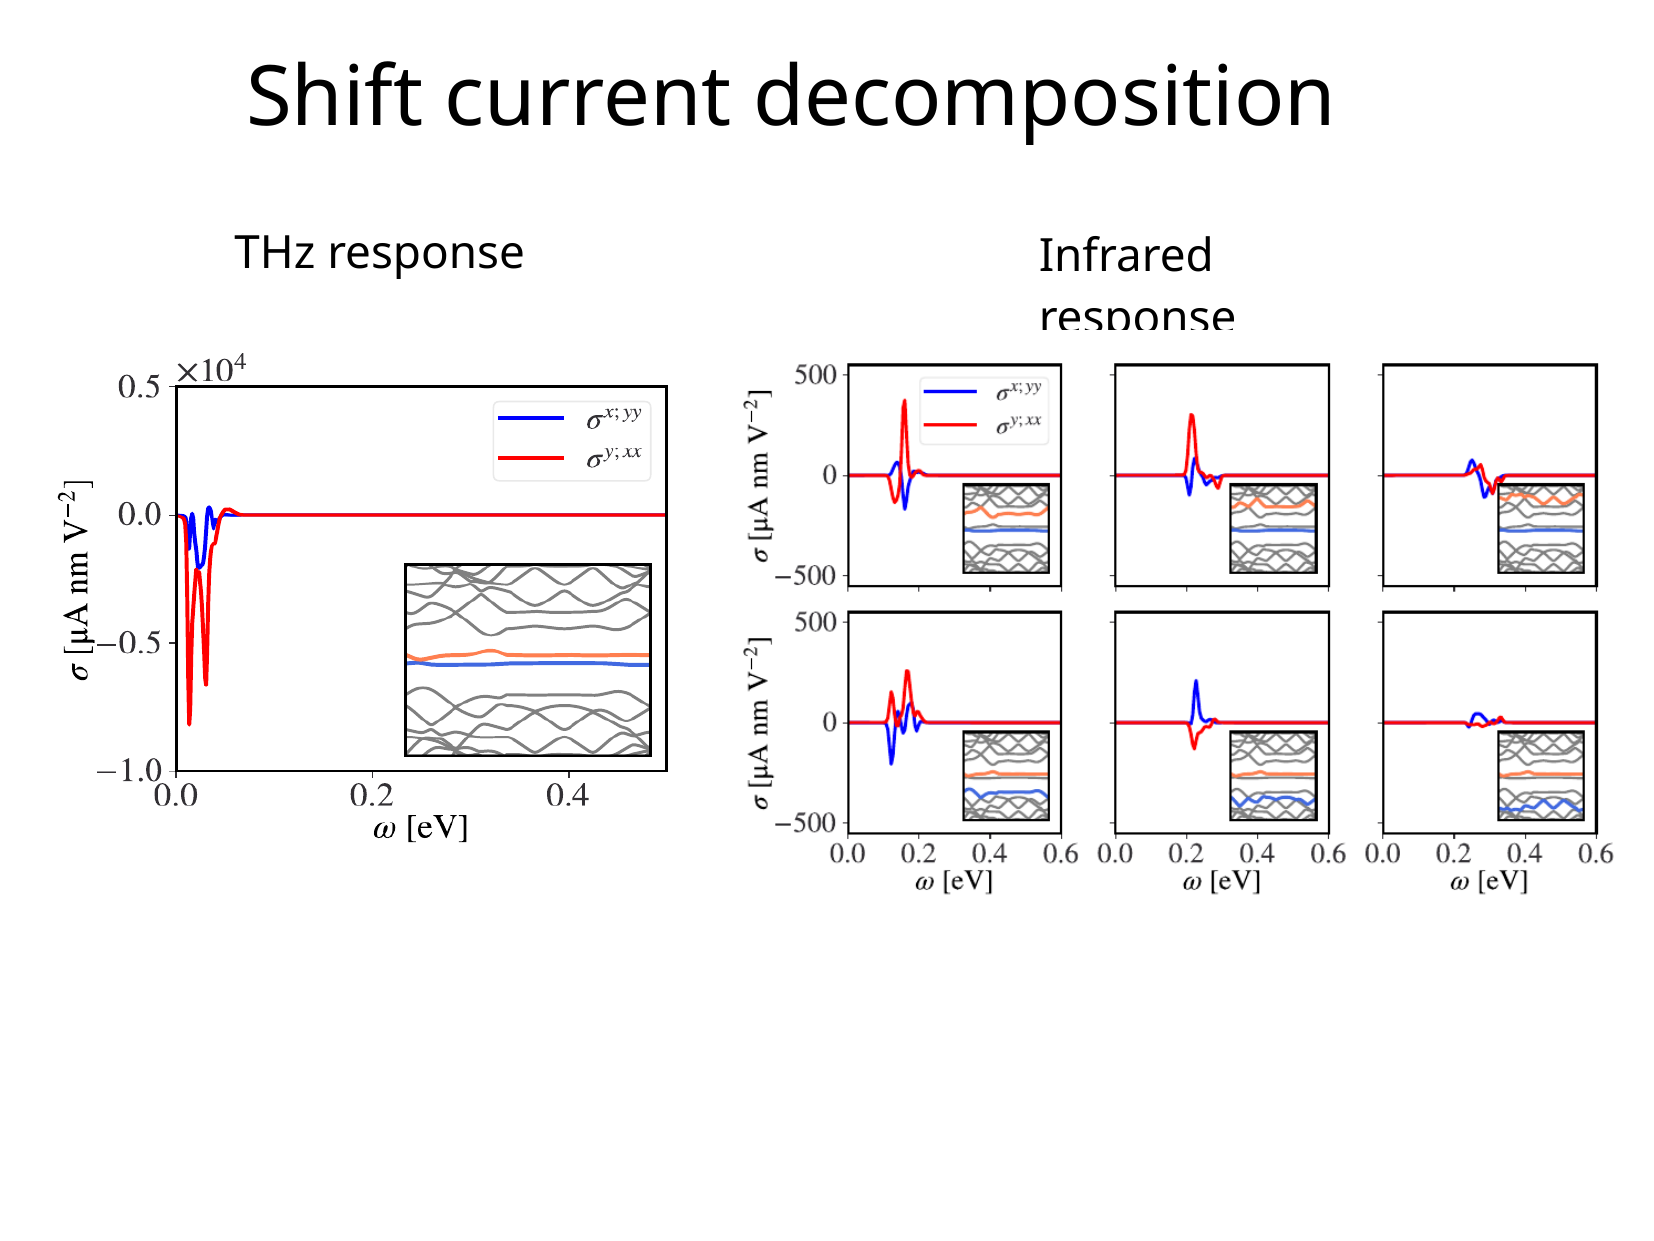

# Shift current decomposition
THz response
Infrared response